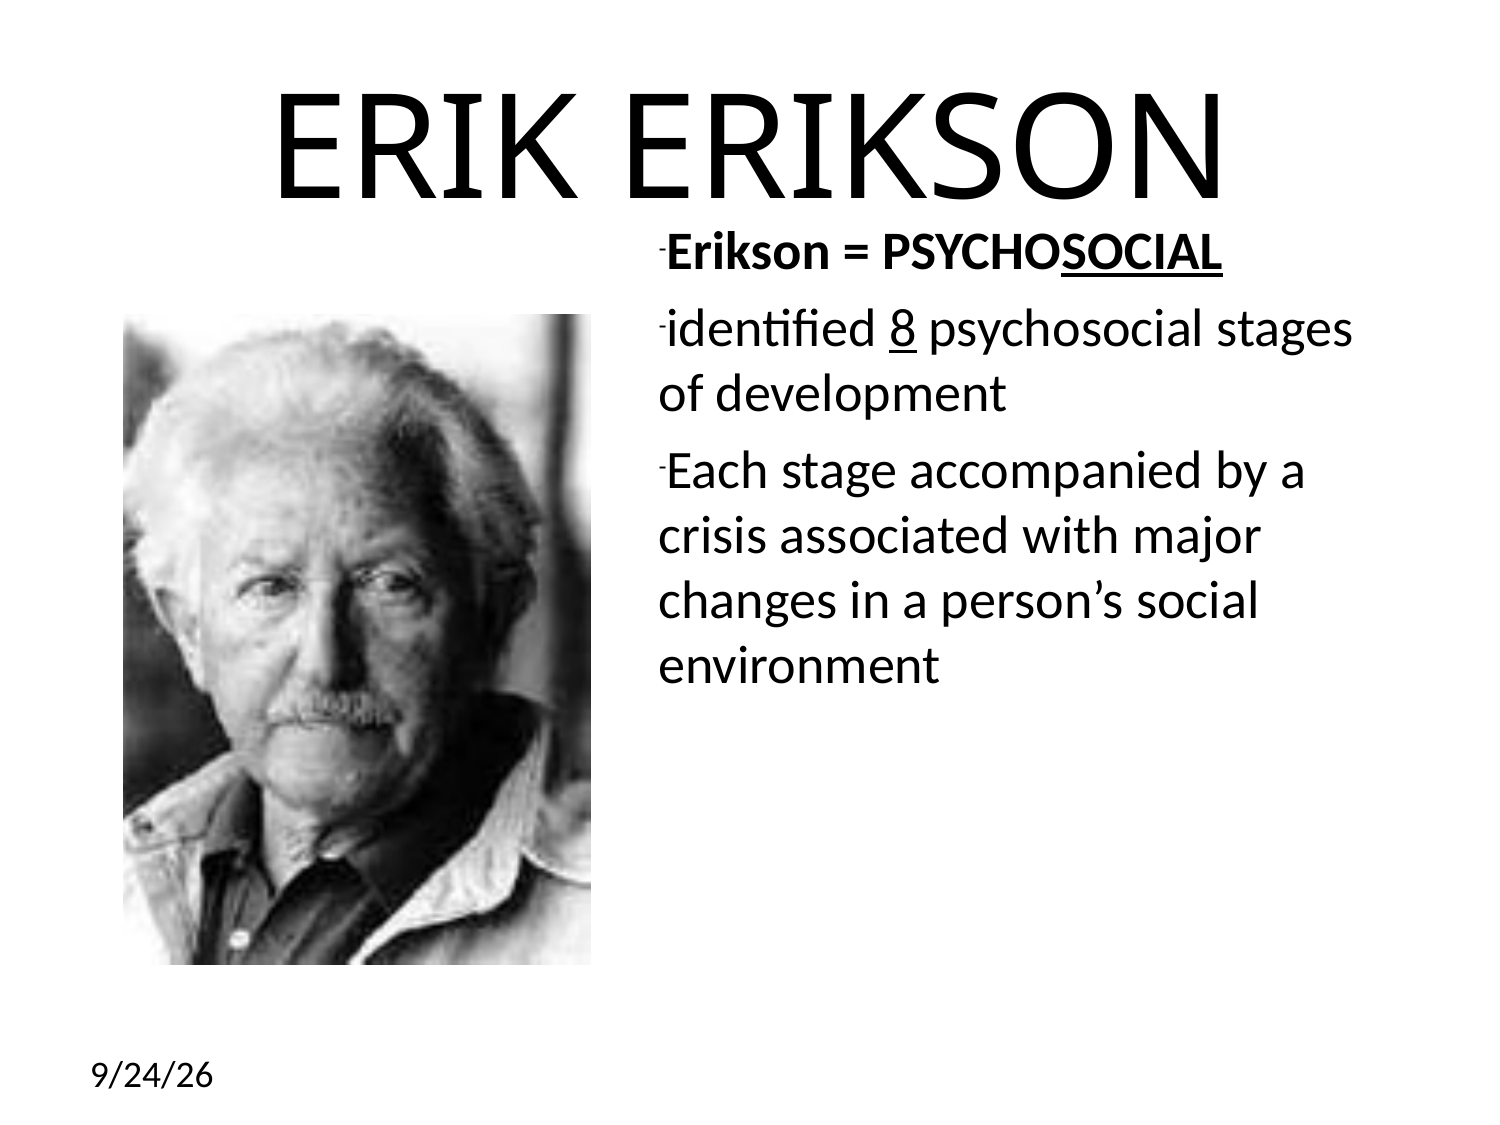

# ERIK ERIKSON
Erikson = PSYCHOSOCIAL
identified 8 psychosocial stages of development
Each stage accompanied by a crisis associated with major changes in a person’s social environment